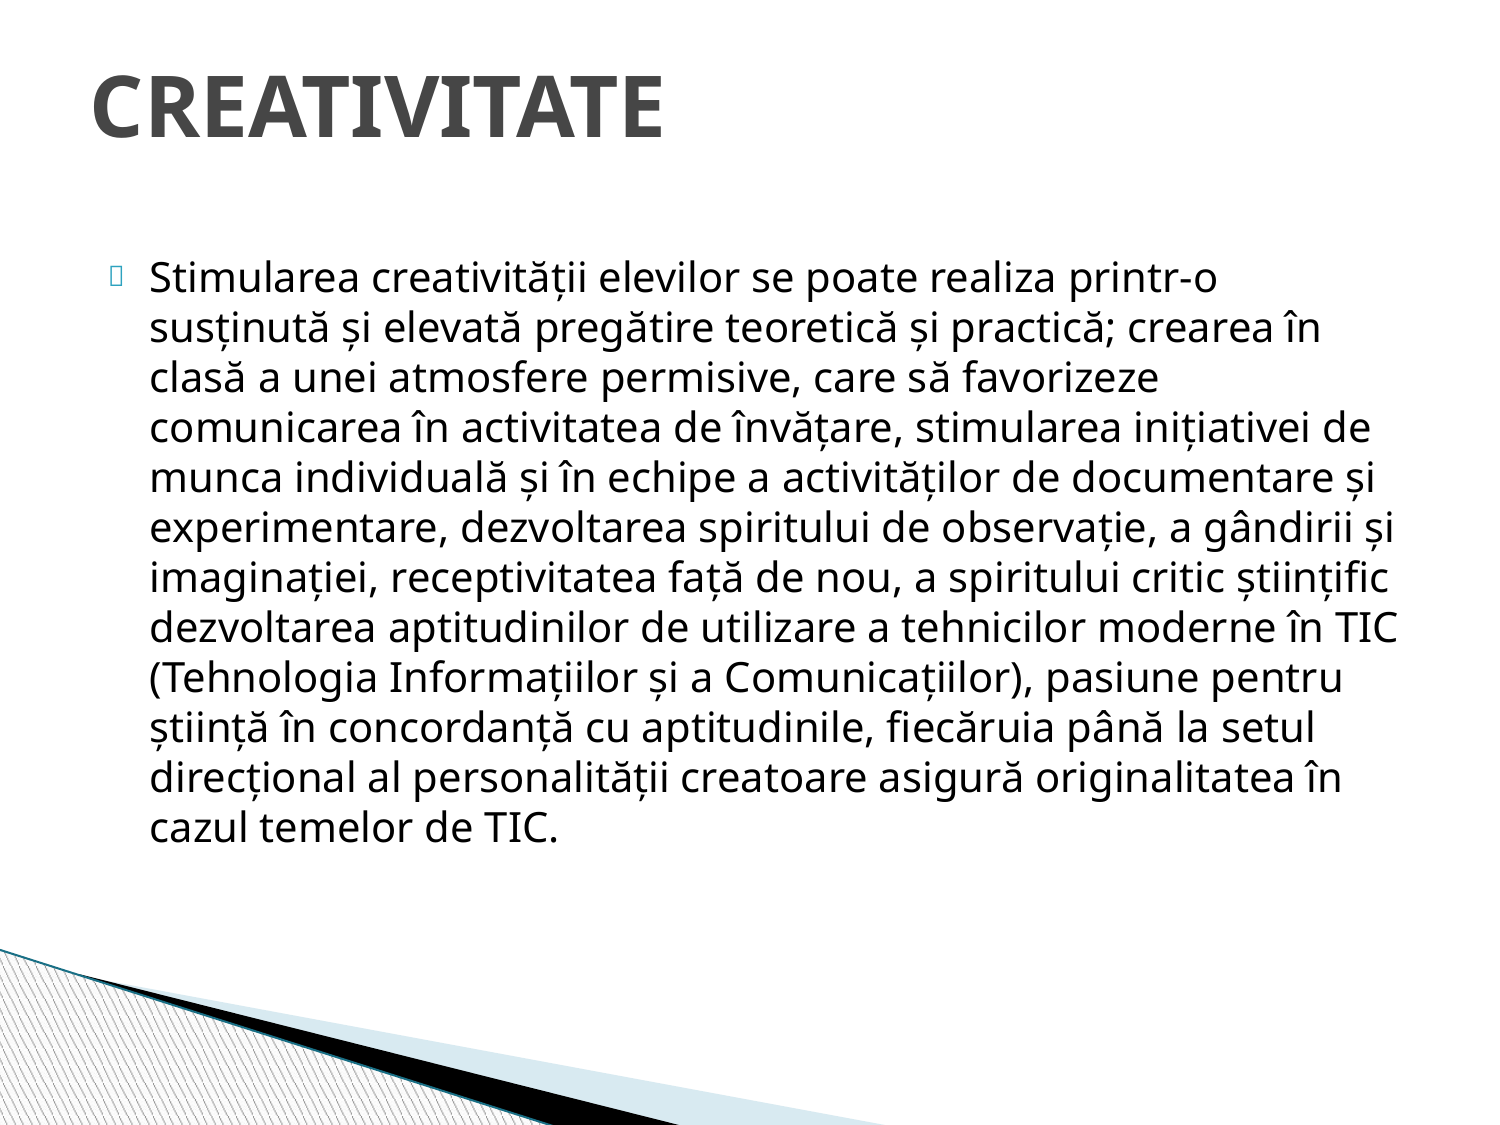

CREATIVITATE
# Stimularea creativității elevilor se poate realiza printr-o susținută și elevată pregătire teoretică și practică; crearea în clasă a unei atmosfere permisive, care să favorizeze comunicarea în activitatea de învățare, stimularea inițiativei de munca individuală și în echipe a activităților de documentare și experimentare, dezvoltarea spiritului de observație, a gândirii și imaginației, receptivitatea față de nou, a spiritului critic științific dezvoltarea aptitudinilor de utilizare a tehnicilor moderne în TIC (Tehnologia Informațiilor și a Comunicațiilor), pasiune pentru știință în concordanță cu aptitudinile, fiecăruia până la setul direcțional al personalității creatoare asigură originalitatea în cazul temelor de TIC.